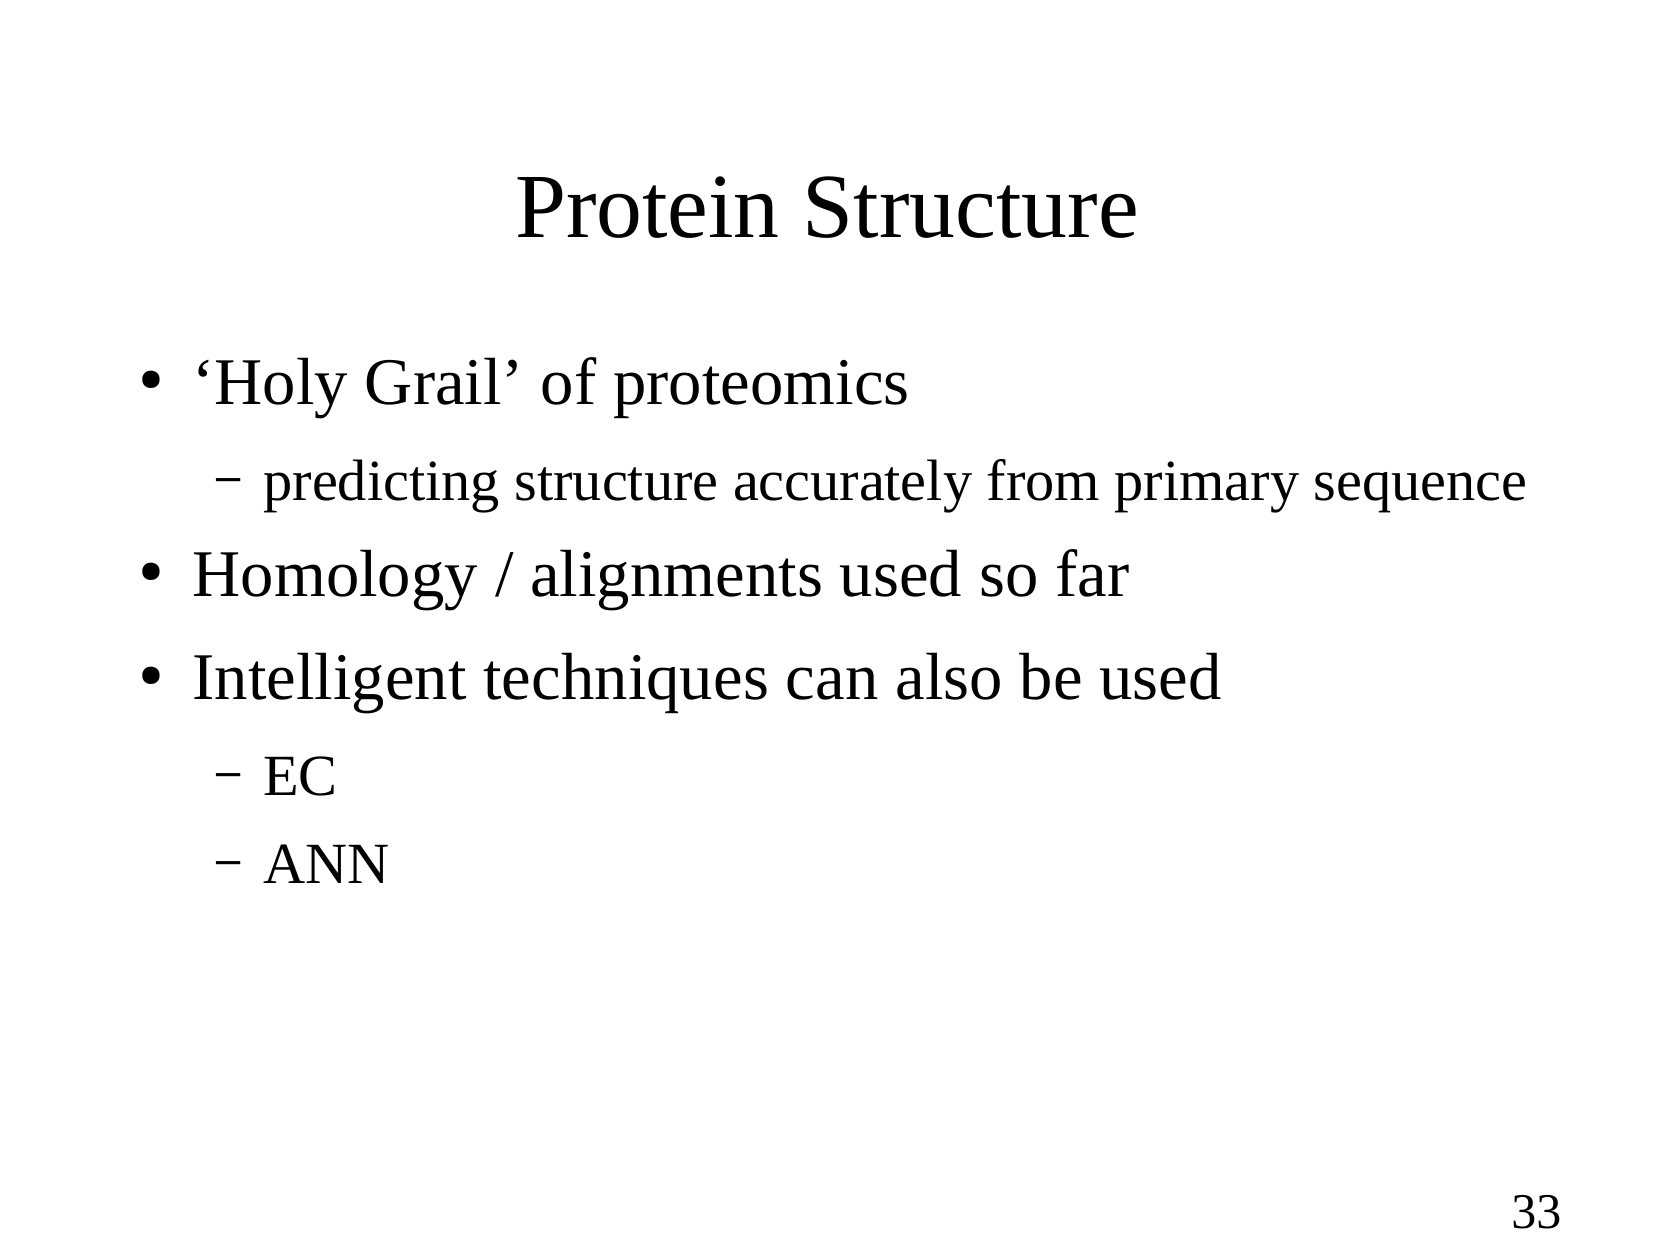

# Protein Structure
‘Holy Grail’ of proteomics
predicting structure accurately from primary sequence
Homology / alignments used so far
Intelligent techniques can also be used
EC
ANN